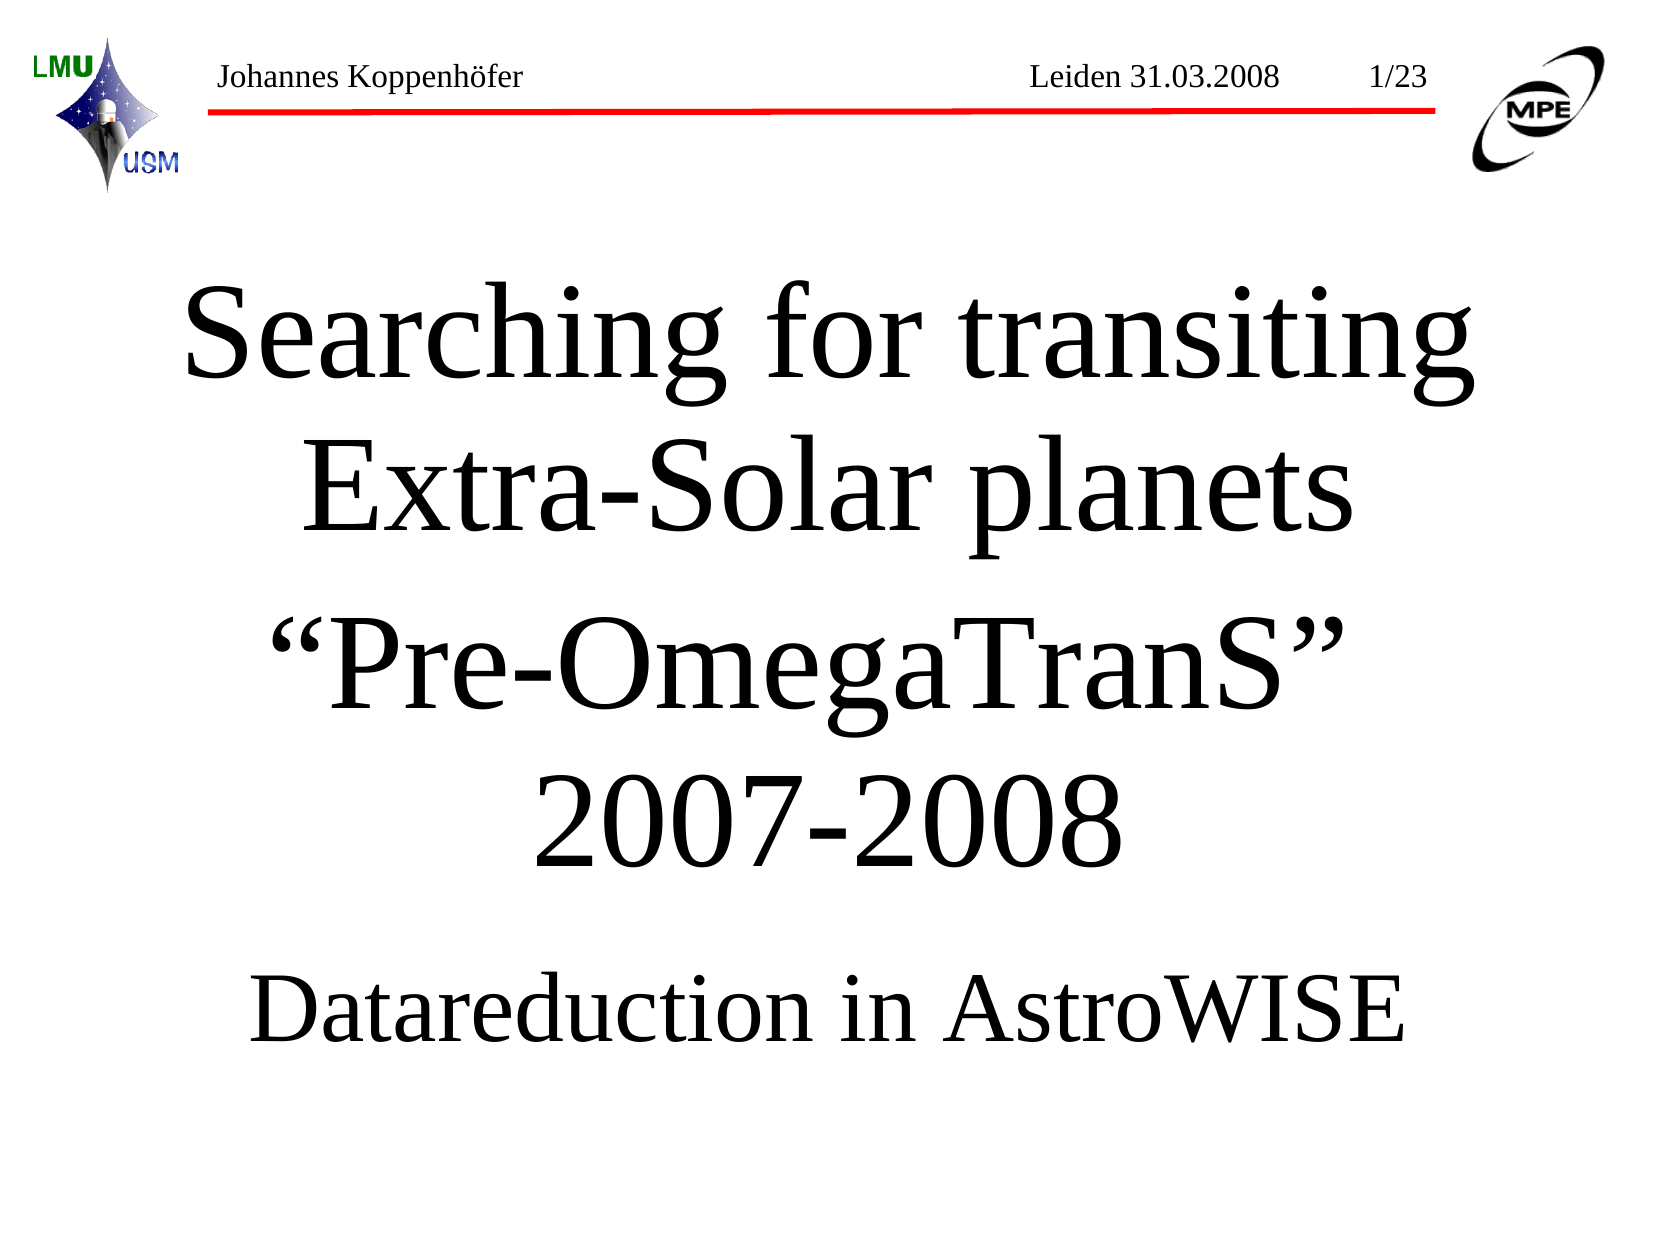

1/23
Johannes Koppenhöfer
Leiden 31.03.2008
Searching for transiting
Extra-Solar planets
“Pre-OmegaTranS”
2007-2008
Datareduction in AstroWISE